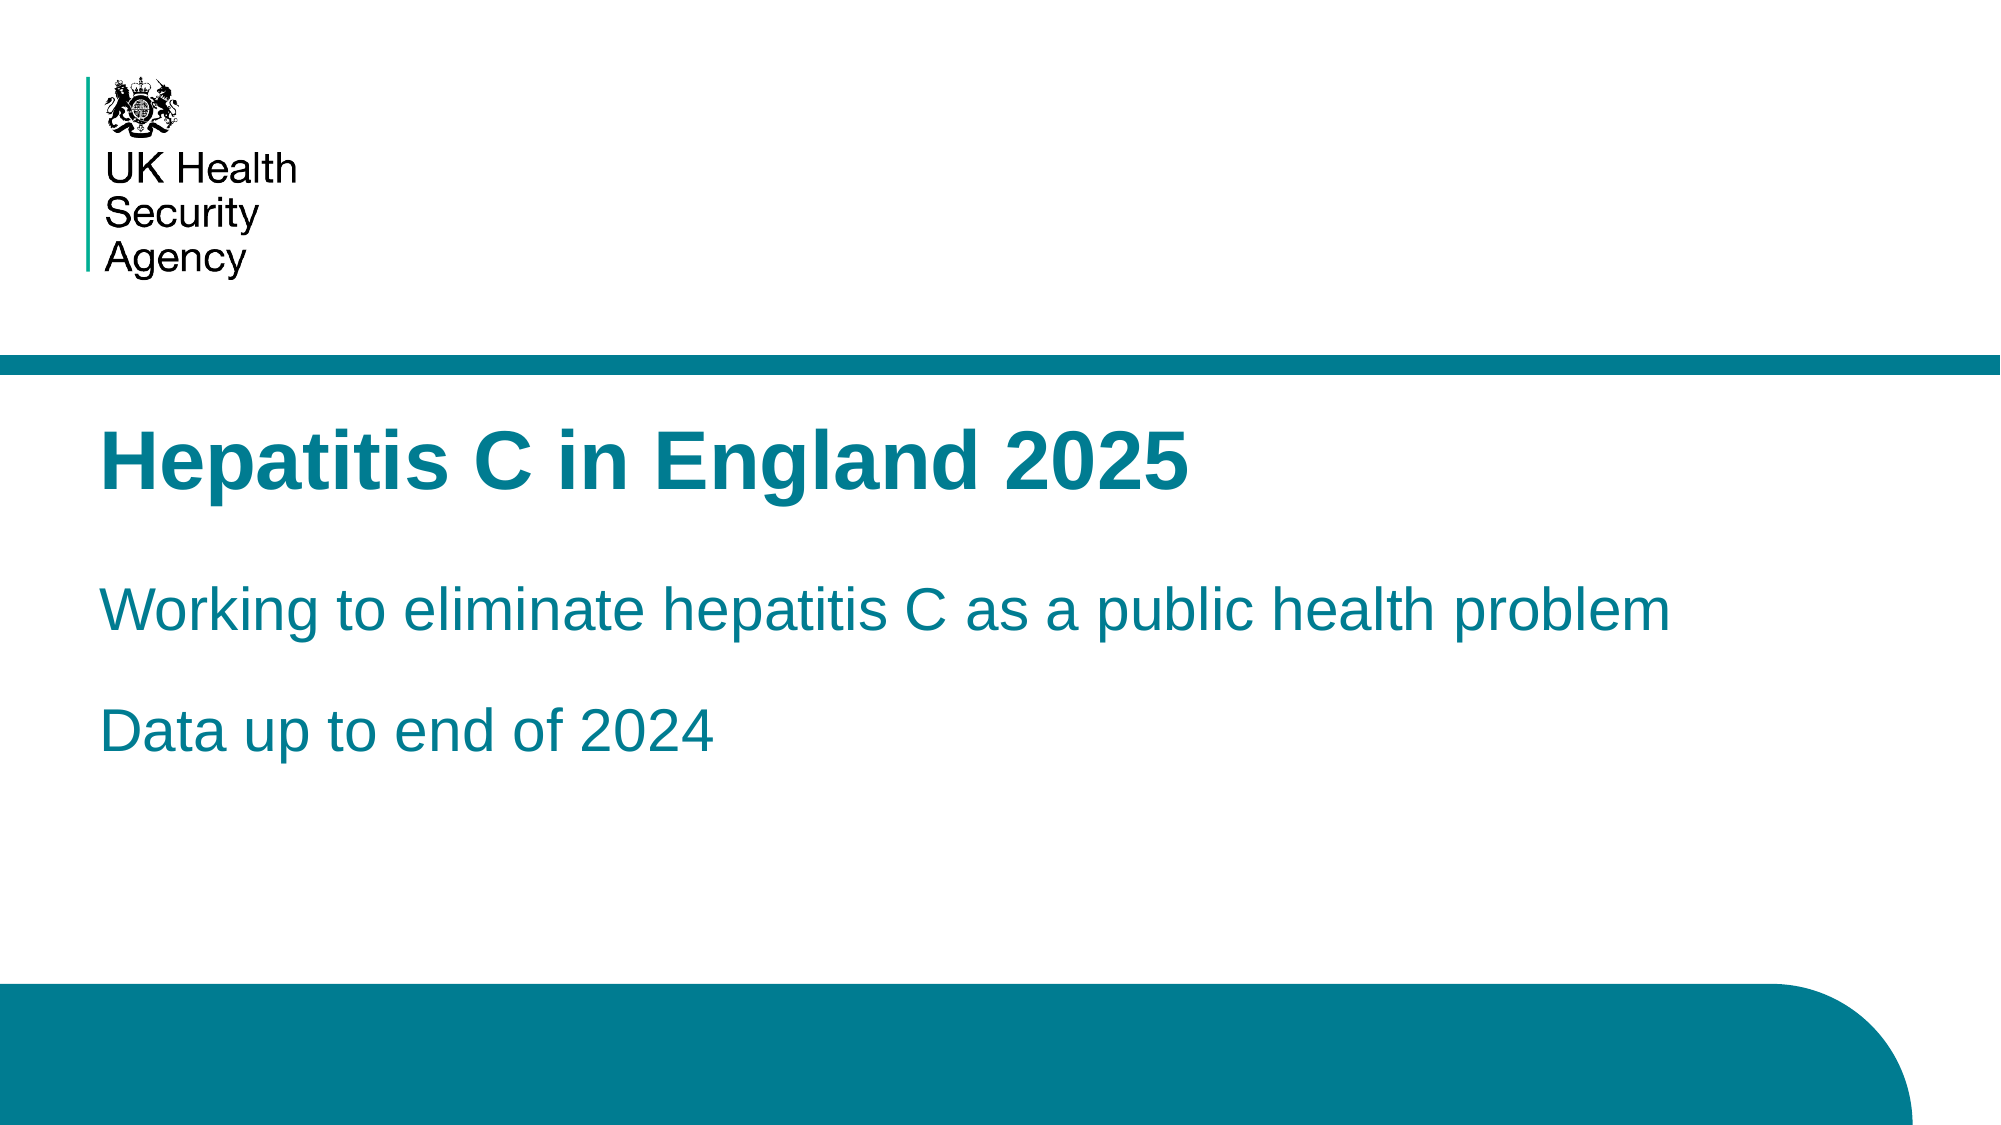

# Hepatitis C in England 2025 Working to eliminate hepatitis C as a public health problem Data up to end of 2024